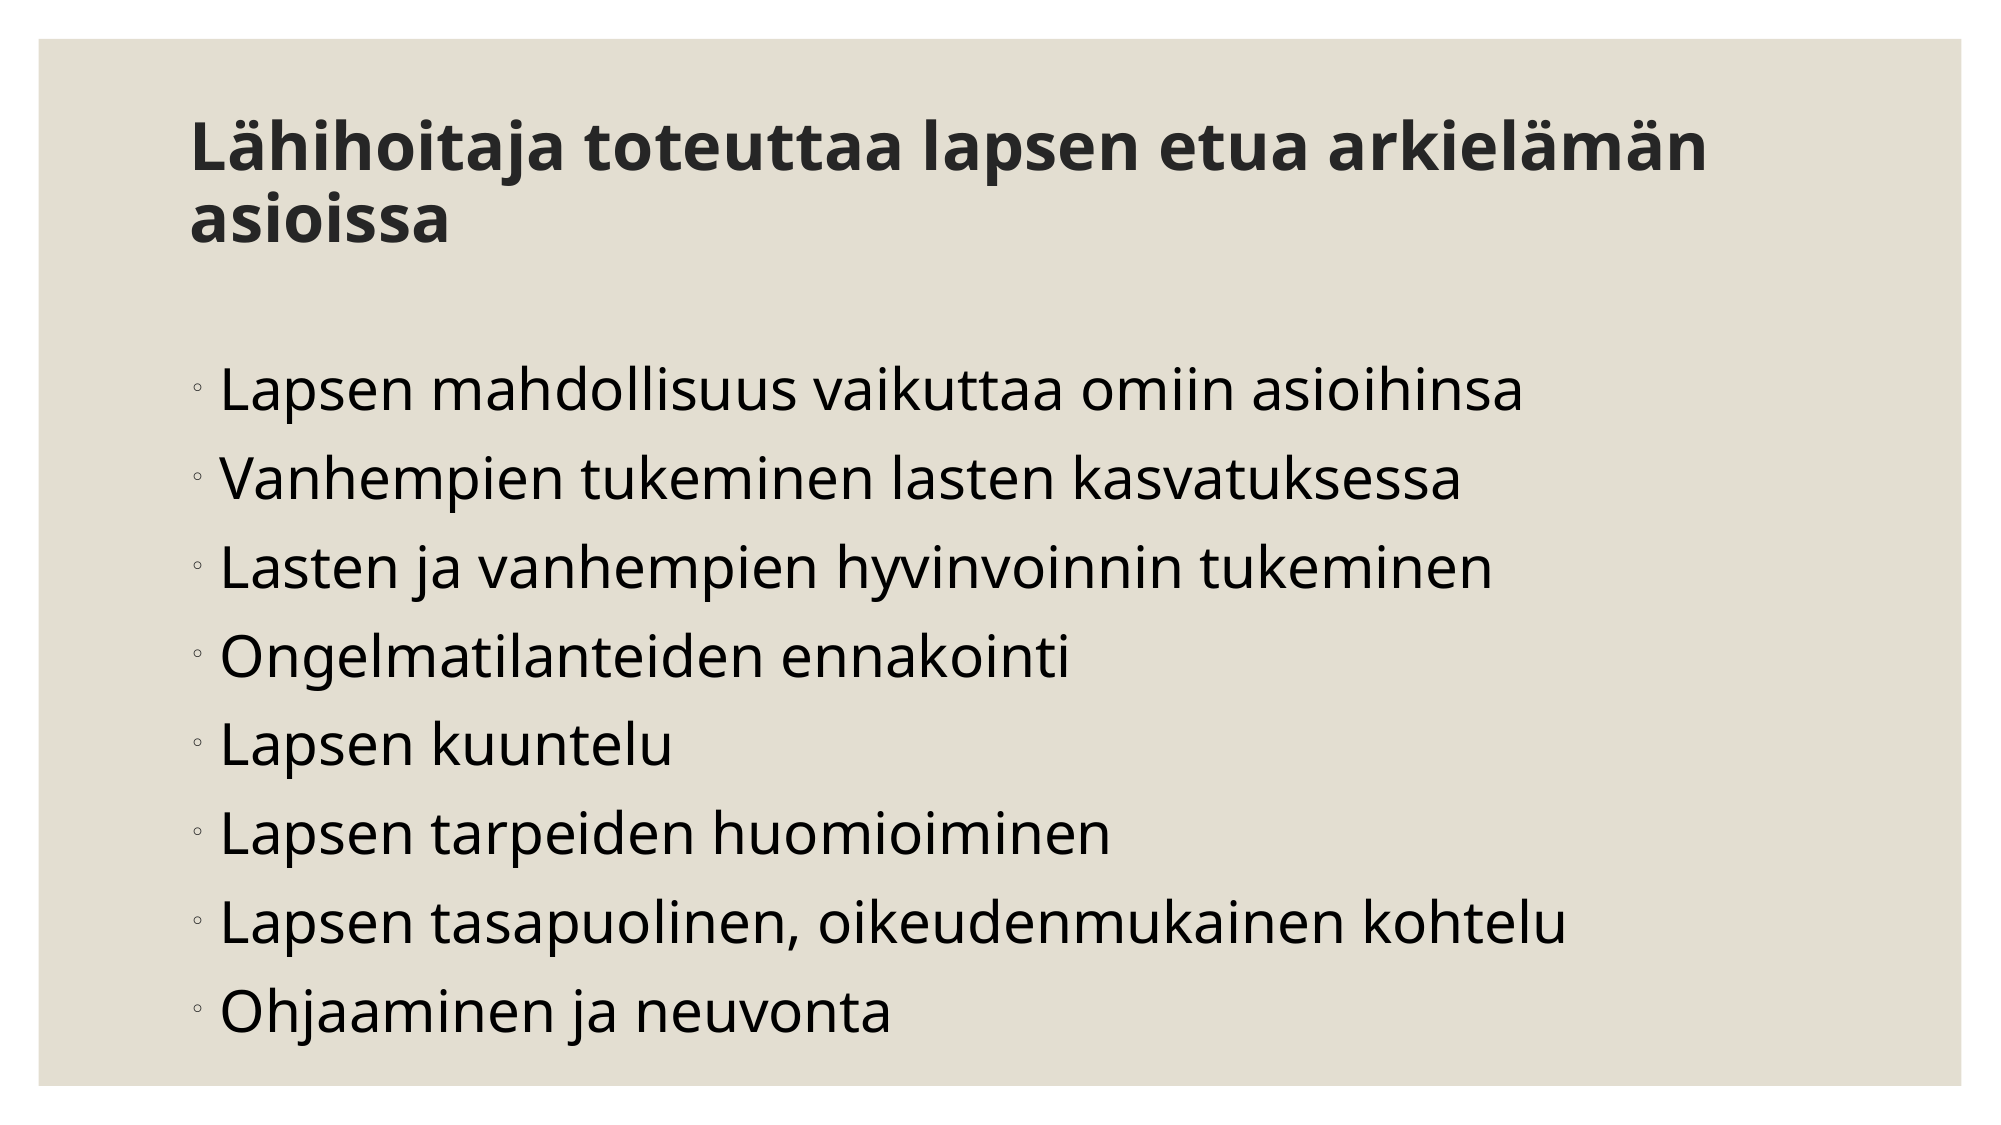

# Lähihoitaja toteuttaa lapsen etua arkielämän asioissa
Lapsen mahdollisuus vaikuttaa omiin asioihinsa
Vanhempien tukeminen lasten kasvatuksessa
Lasten ja vanhempien hyvinvoinnin tukeminen
Ongelmatilanteiden ennakointi
Lapsen kuuntelu
Lapsen tarpeiden huomioiminen
Lapsen tasapuolinen, oikeudenmukainen kohtelu
Ohjaaminen ja neuvonta